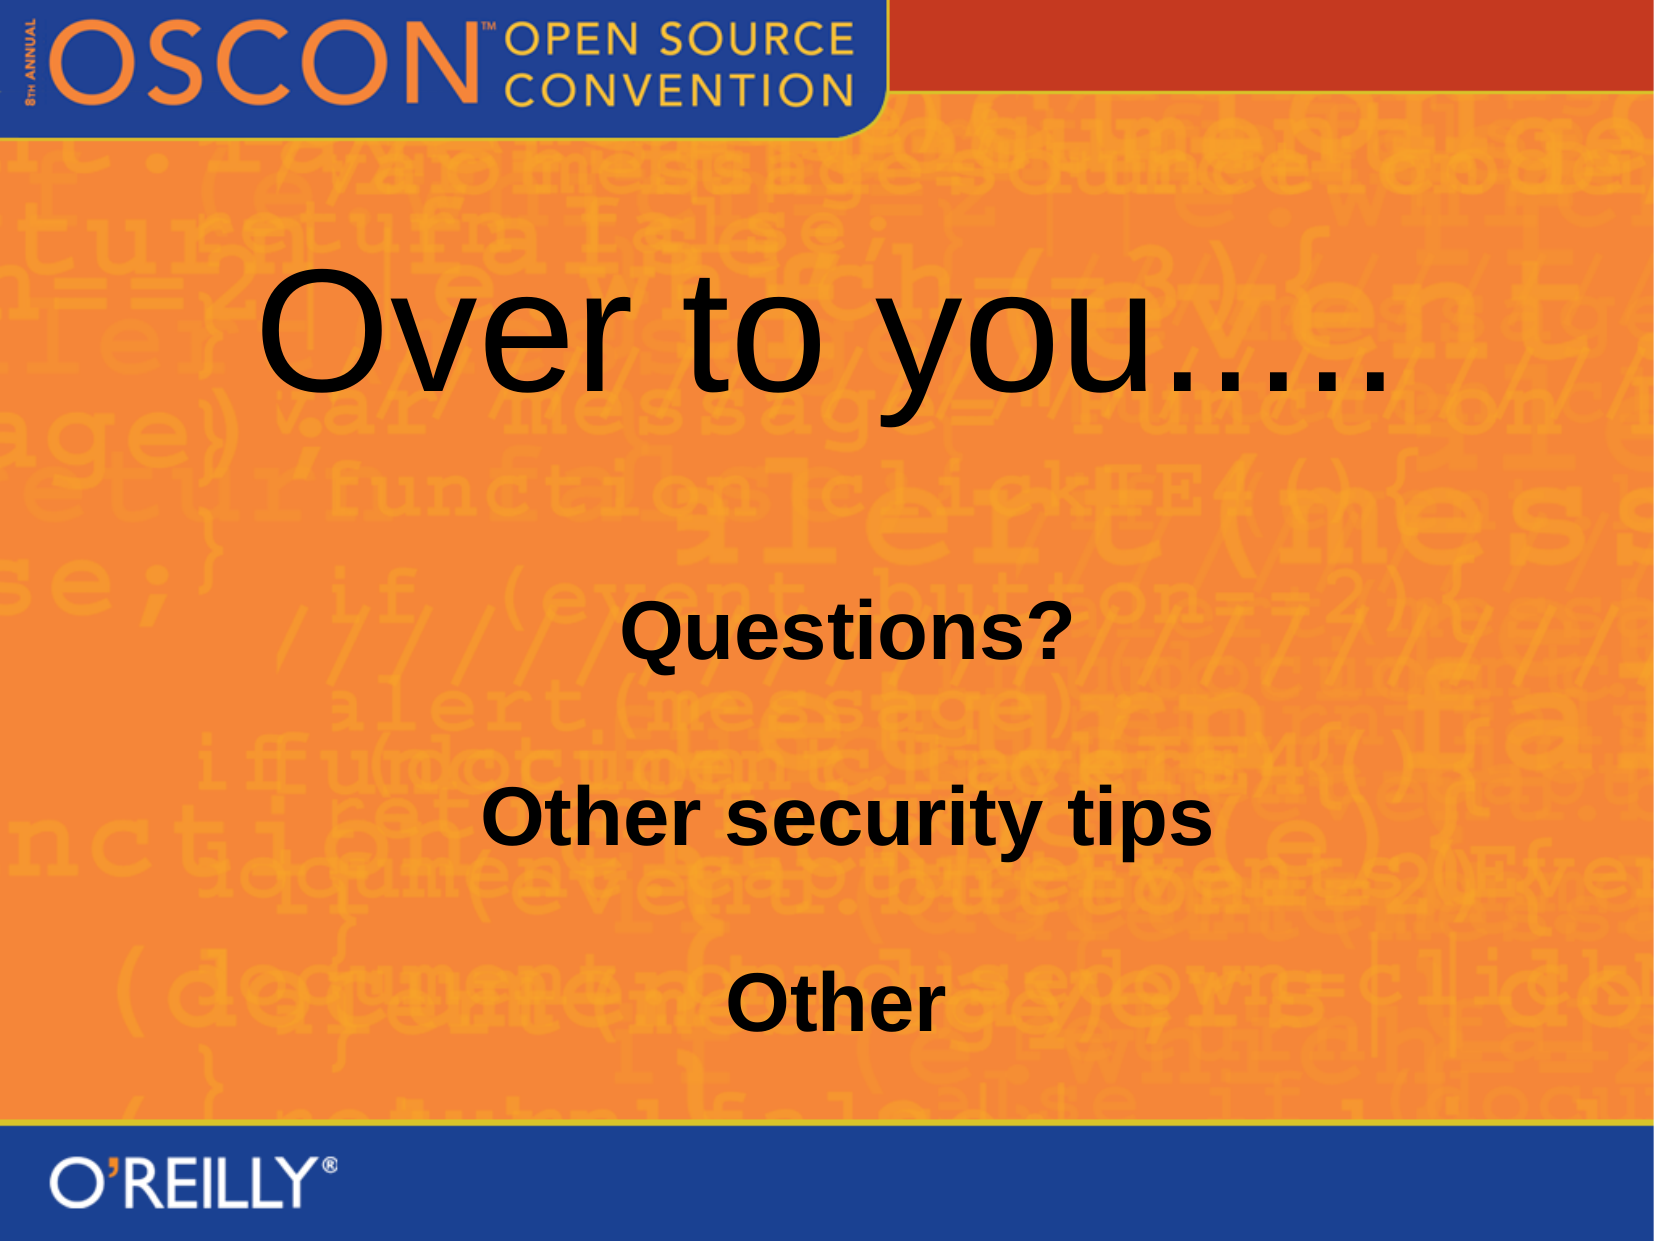

# Over to you.....
Questions?
Other security tips
Other